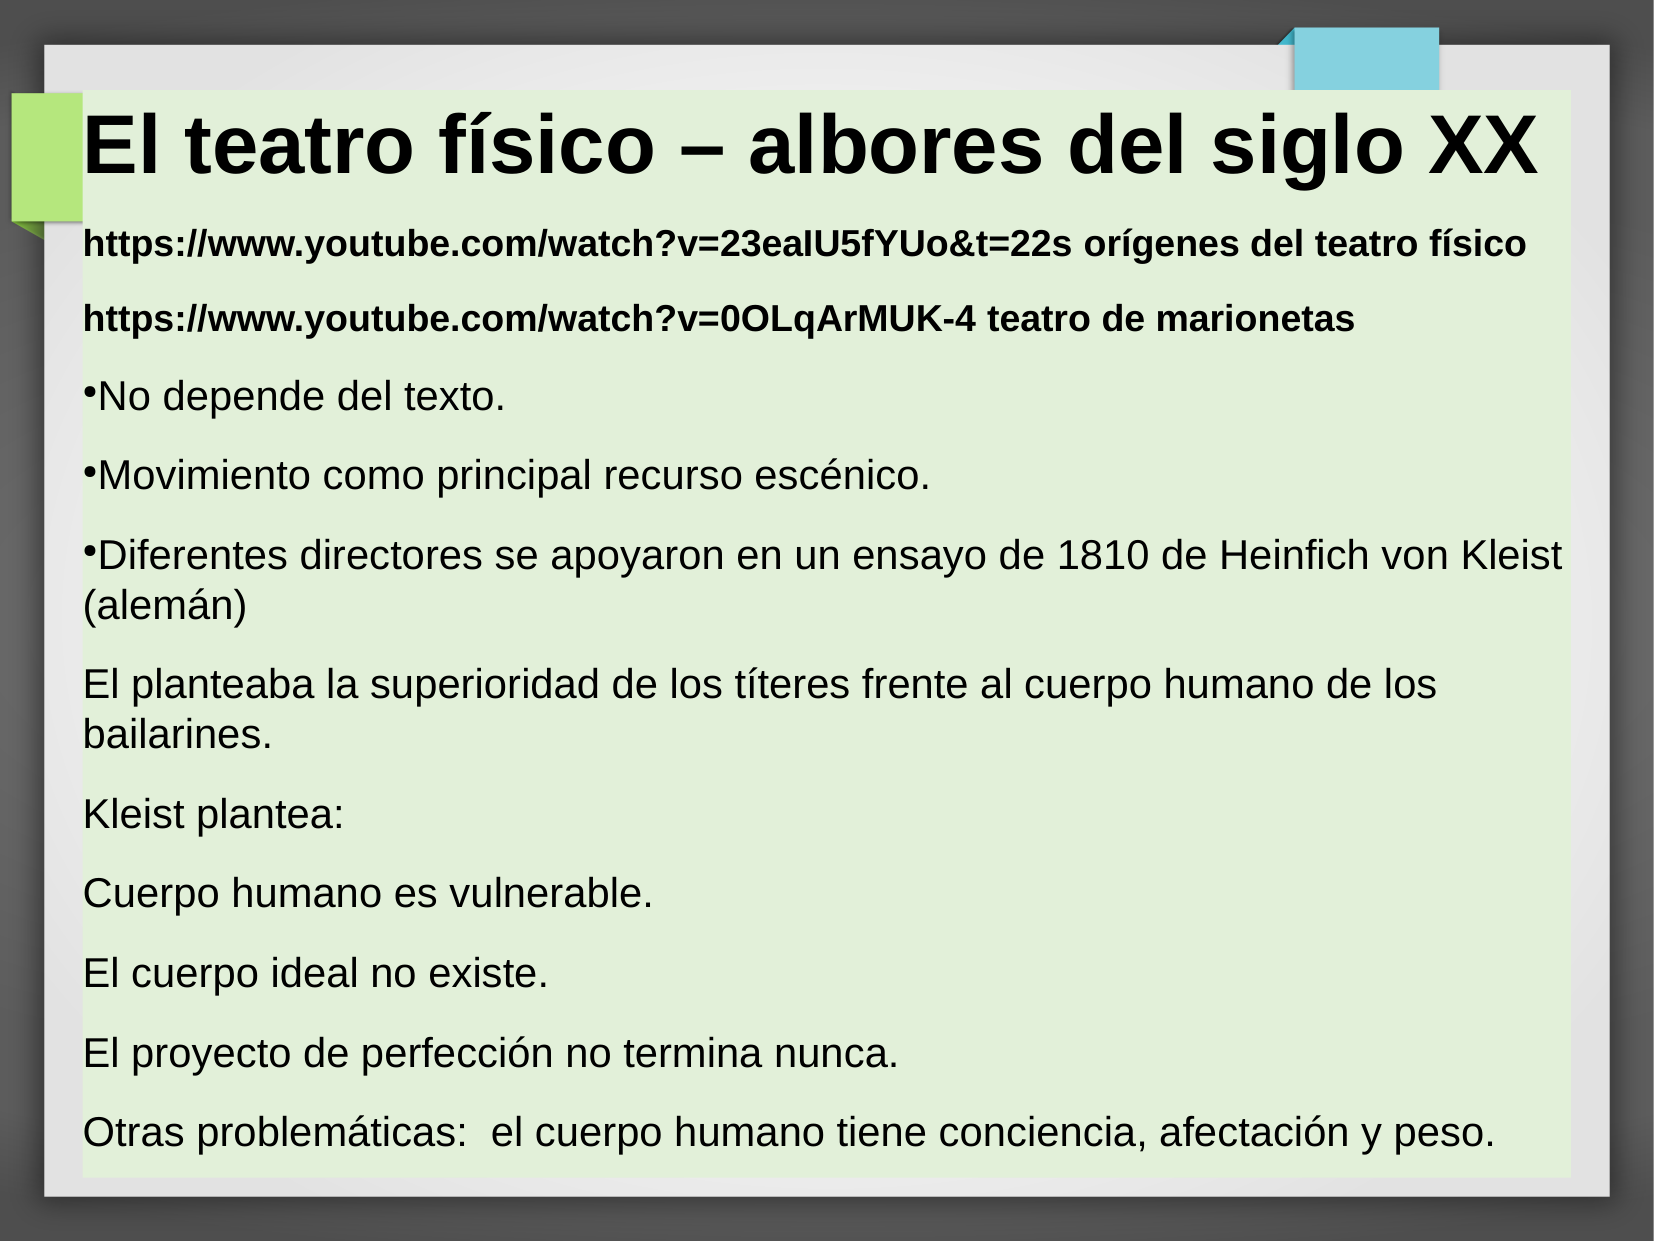

# El teatro físico – albores del siglo XX
https://www.youtube.com/watch?v=23eaIU5fYUo&t=22s orígenes del teatro físico
https://www.youtube.com/watch?v=0OLqArMUK-4 teatro de marionetas
No depende del texto.
Movimiento como principal recurso escénico.
Diferentes directores se apoyaron en un ensayo de 1810 de Heinfich von Kleist (alemán)
El planteaba la superioridad de los títeres frente al cuerpo humano de los bailarines.
Kleist plantea:
Cuerpo humano es vulnerable.
El cuerpo ideal no existe.
El proyecto de perfección no termina nunca.
Otras problemáticas: el cuerpo humano tiene conciencia, afectación y peso.